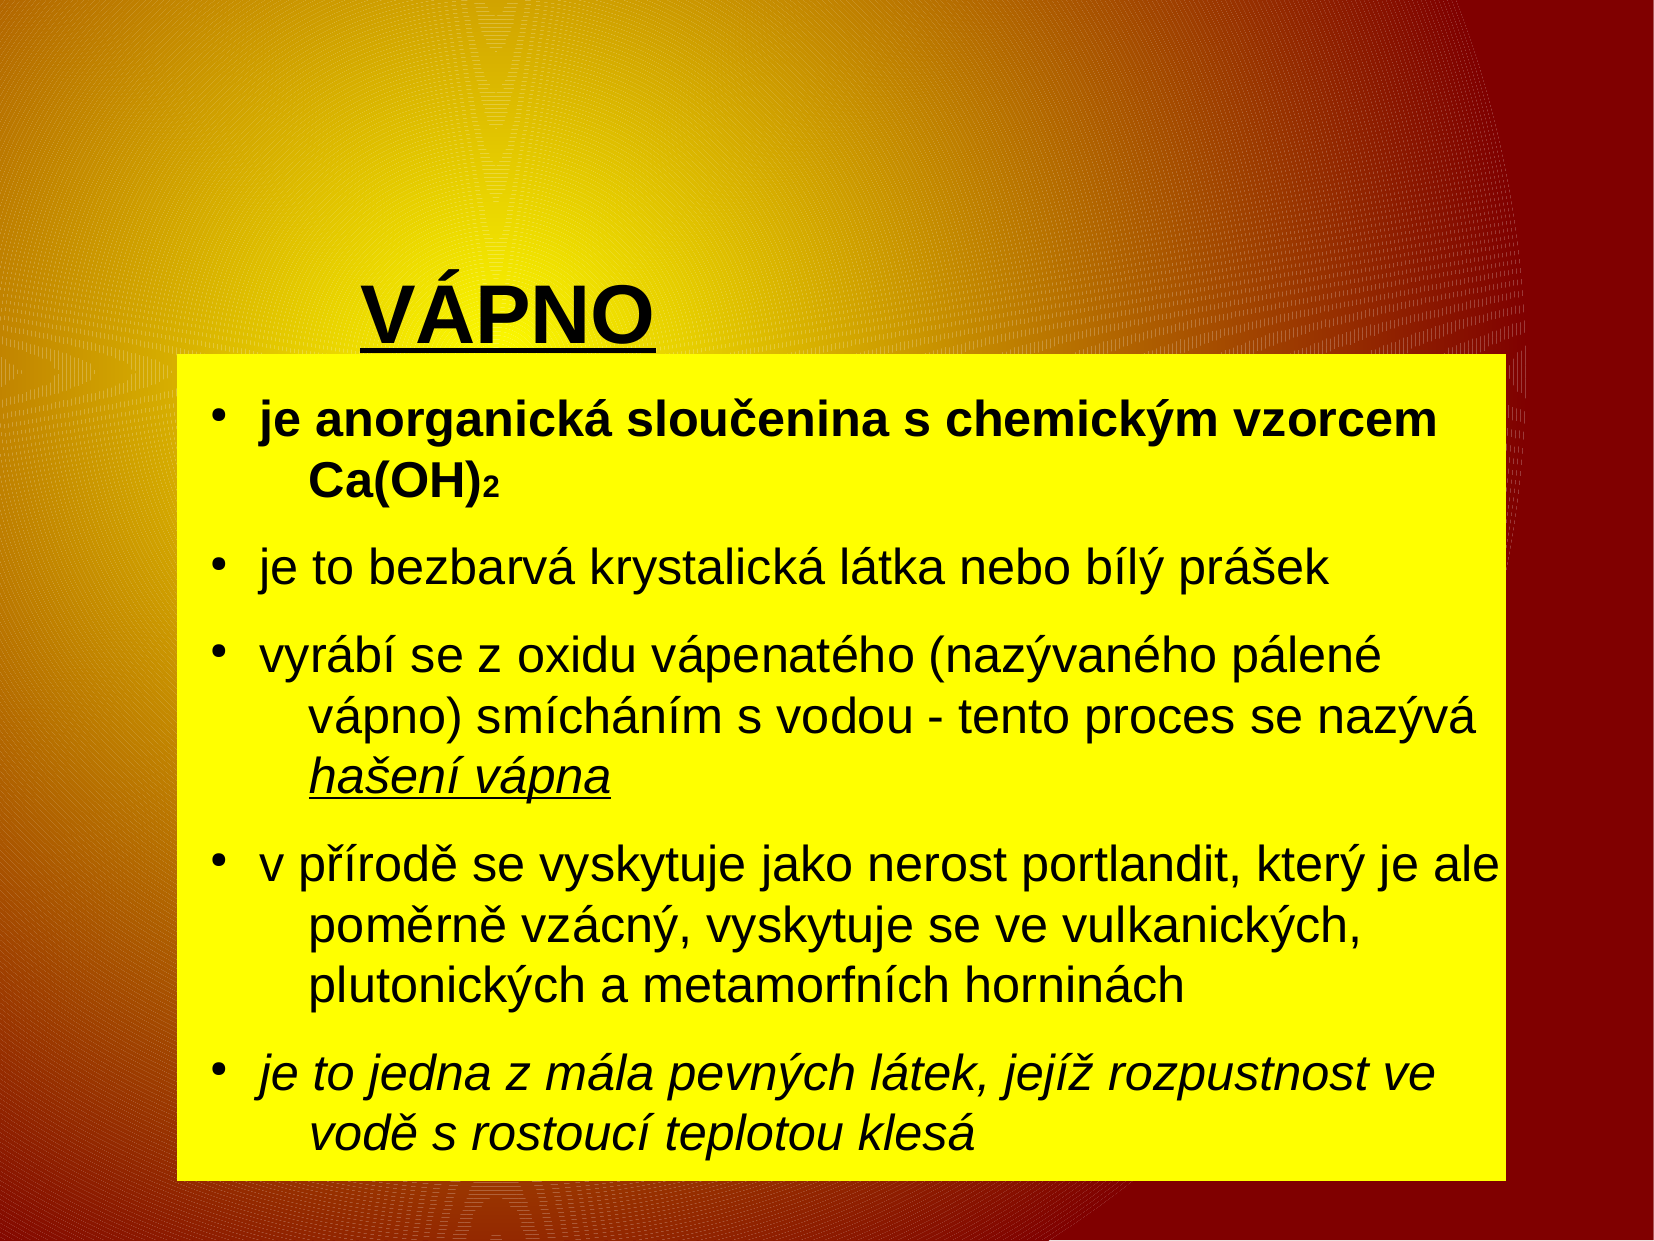

# VÁPNO
je anorganická sloučenina s chemickým vzorcem Ca(OH)2
je to bezbarvá krystalická látka nebo bílý prášek
vyrábí se z oxidu vápenatého (nazývaného pálené vápno) smícháním s vodou - tento proces se nazývá hašení vápna
v přírodě se vyskytuje jako nerost portlandit, který je ale poměrně vzácný, vyskytuje se ve vulkanických, plutonických a metamorfních horninách
je to jedna z mála pevných látek, jejíž rozpustnost ve vodě s rostoucí teplotou klesá